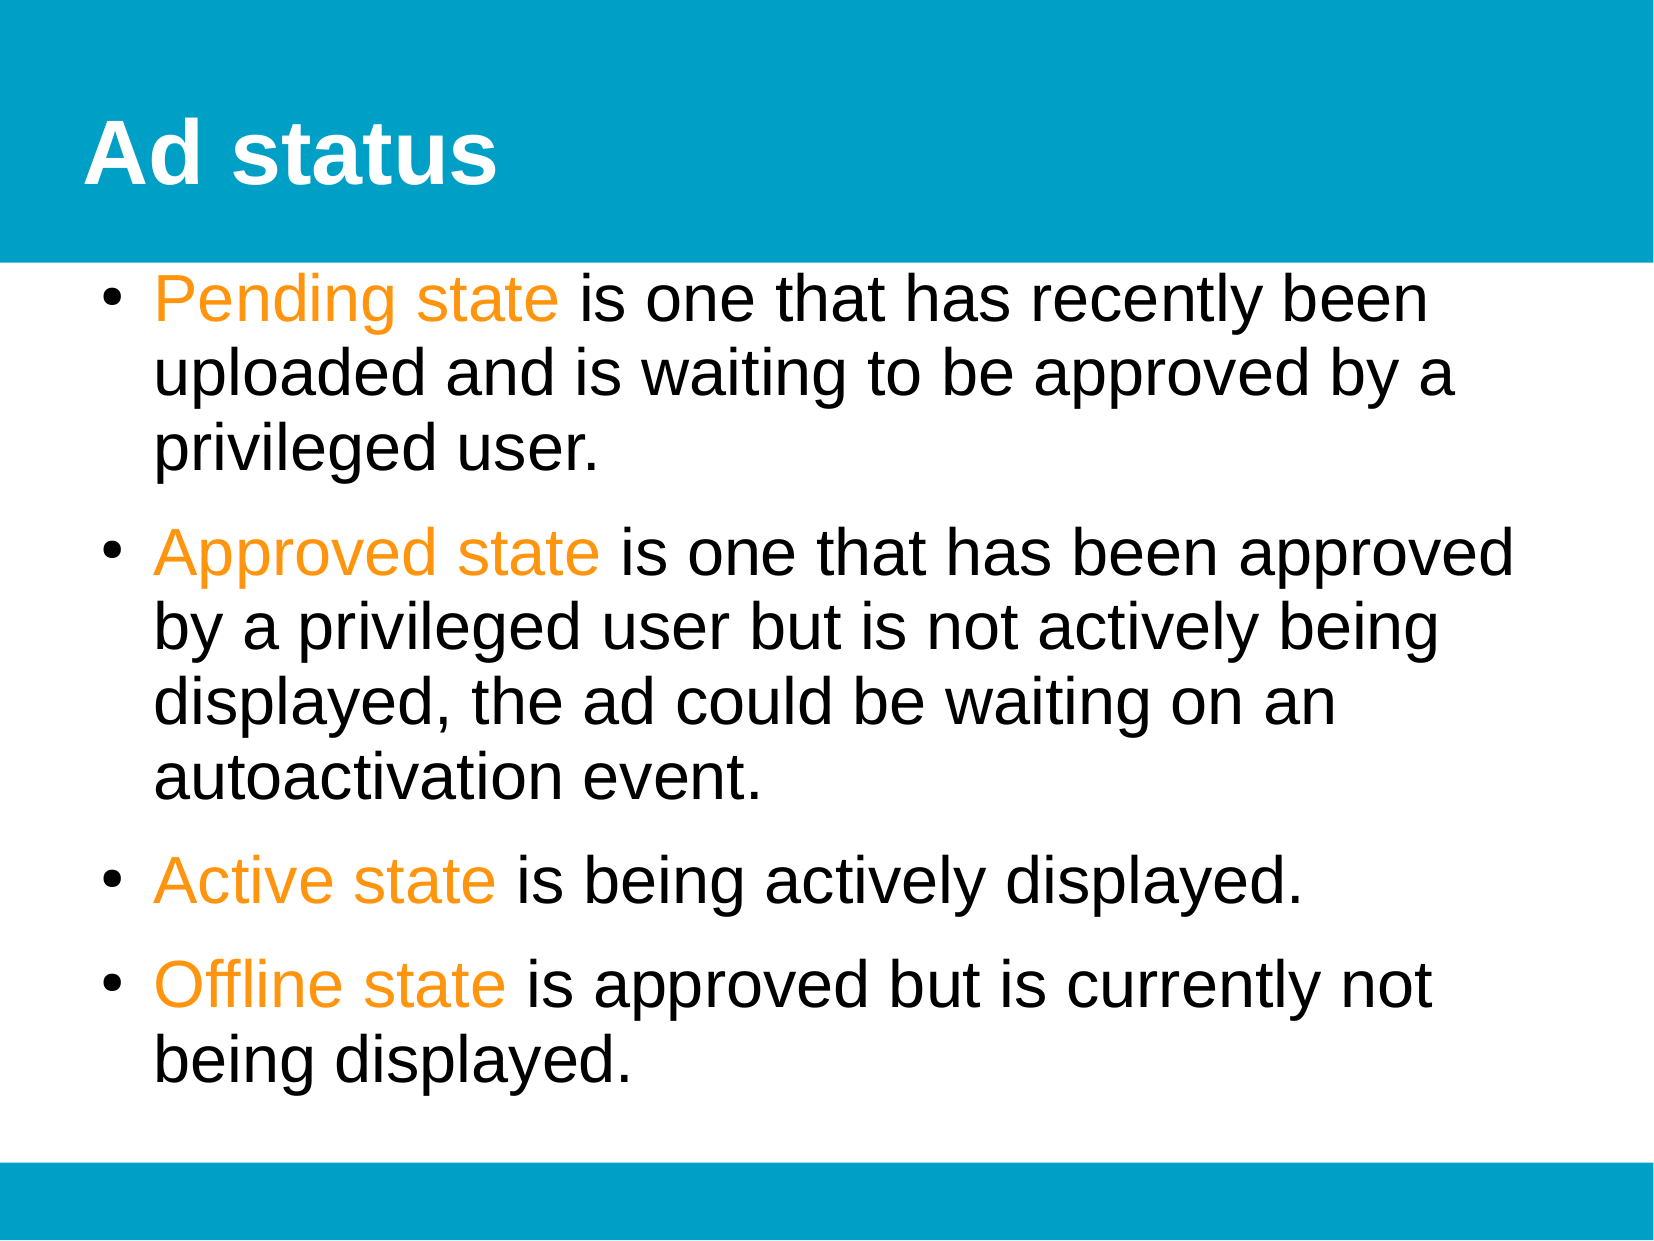

# Ad status
Pending state is one that has recently been uploaded and is waiting to be approved by a privileged user.
Approved state is one that has been approved by a privileged user but is not actively being displayed, the ad could be waiting on an autoactivation event.
Active state is being actively displayed.
Offline state is approved but is currently not being displayed.